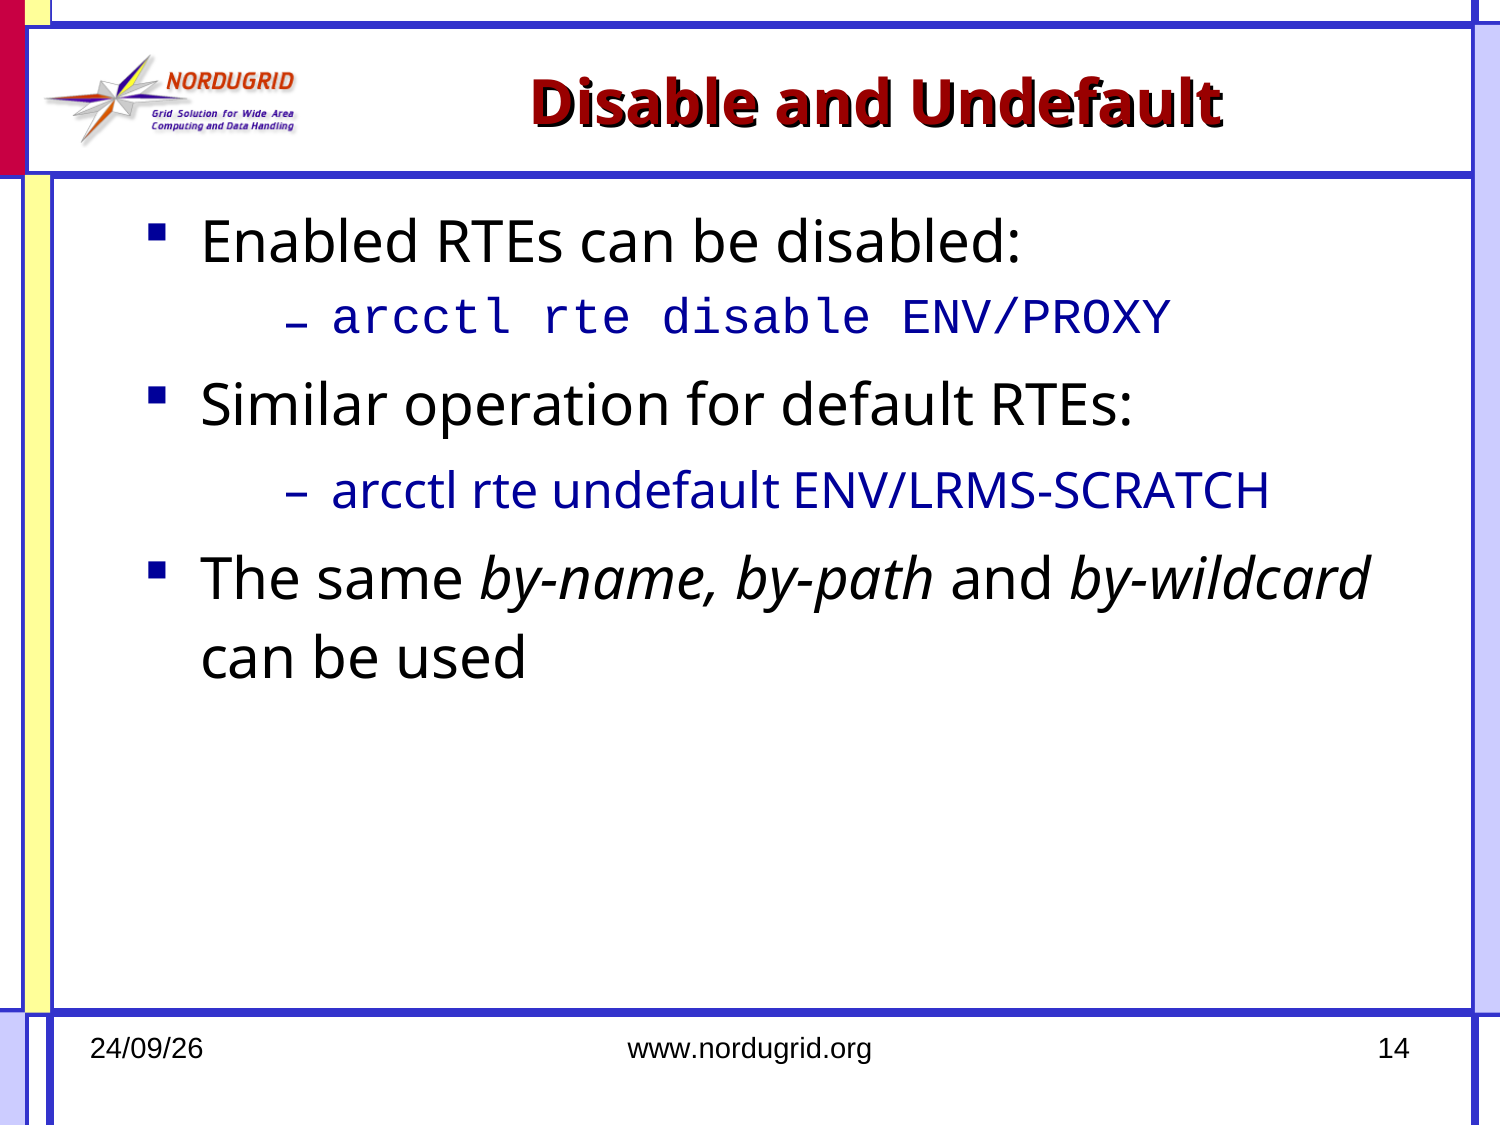

# Disable and Undefault
Enabled RTEs can be disabled:
arcctl rte disable ENV/PROXY
Similar operation for default RTEs:
arcctl rte undefault ENV/LRMS-SCRATCH
The same by-name, by-path and by-wildcard can be used
www.nordugrid.org
14